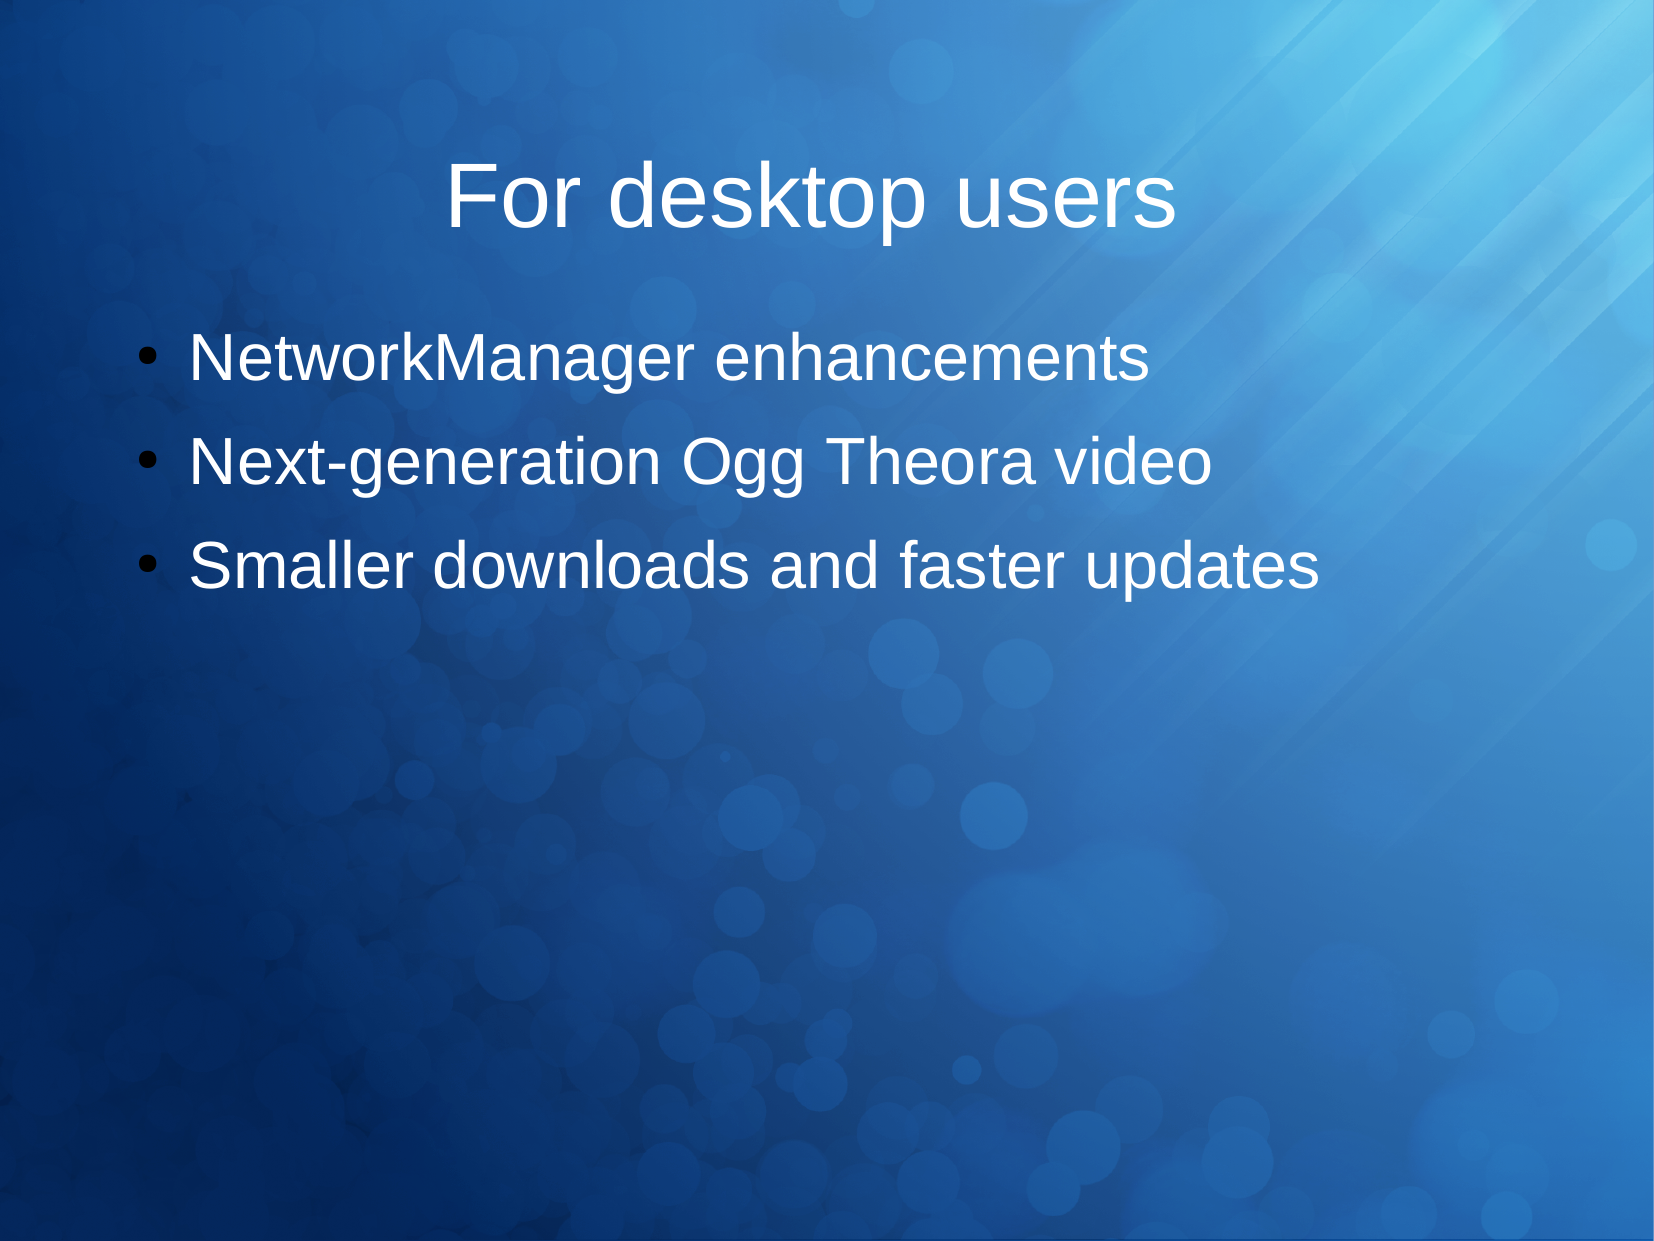

# For desktop users
NetworkManager enhancements
Next-generation Ogg Theora video
Smaller downloads and faster updates